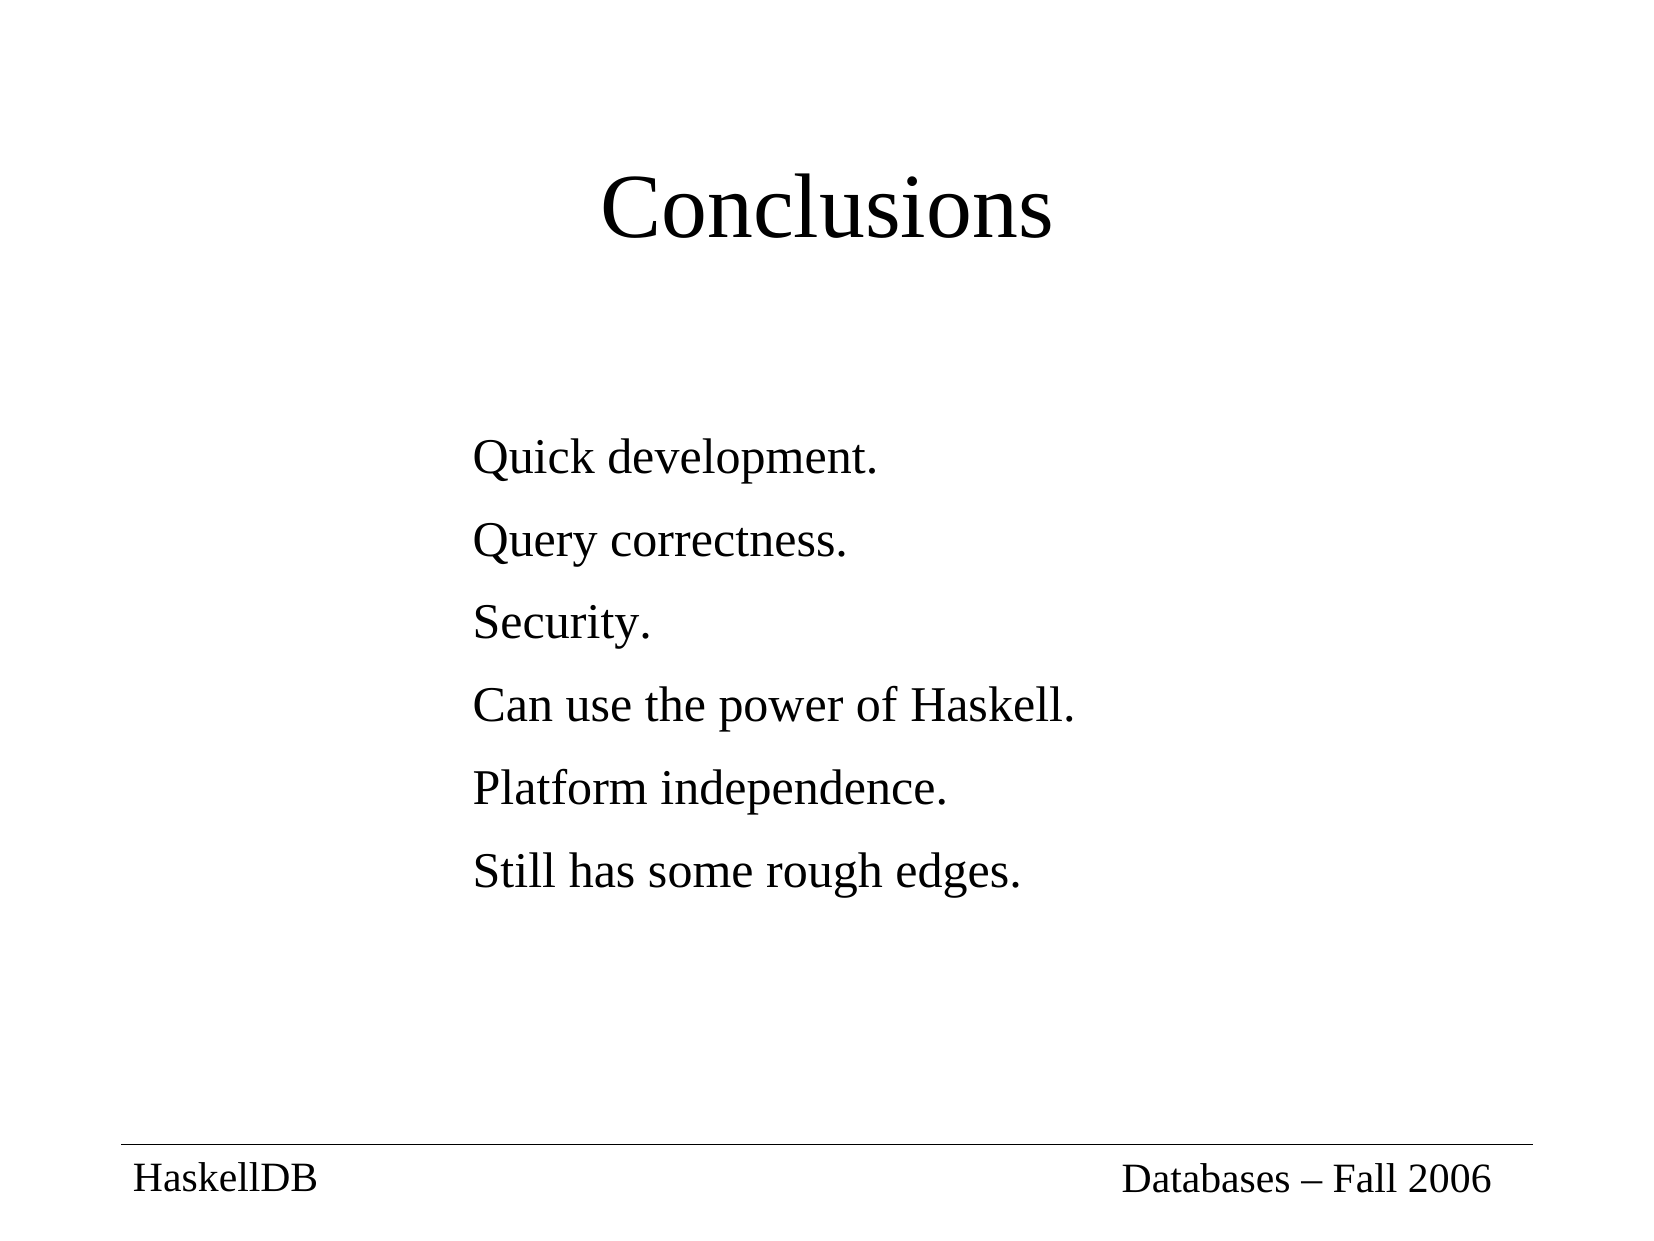

# Conclusions
 Quick development.
 Query correctness.
 Security.
 Can use the power of Haskell.
 Platform independence.
 Still has some rough edges.